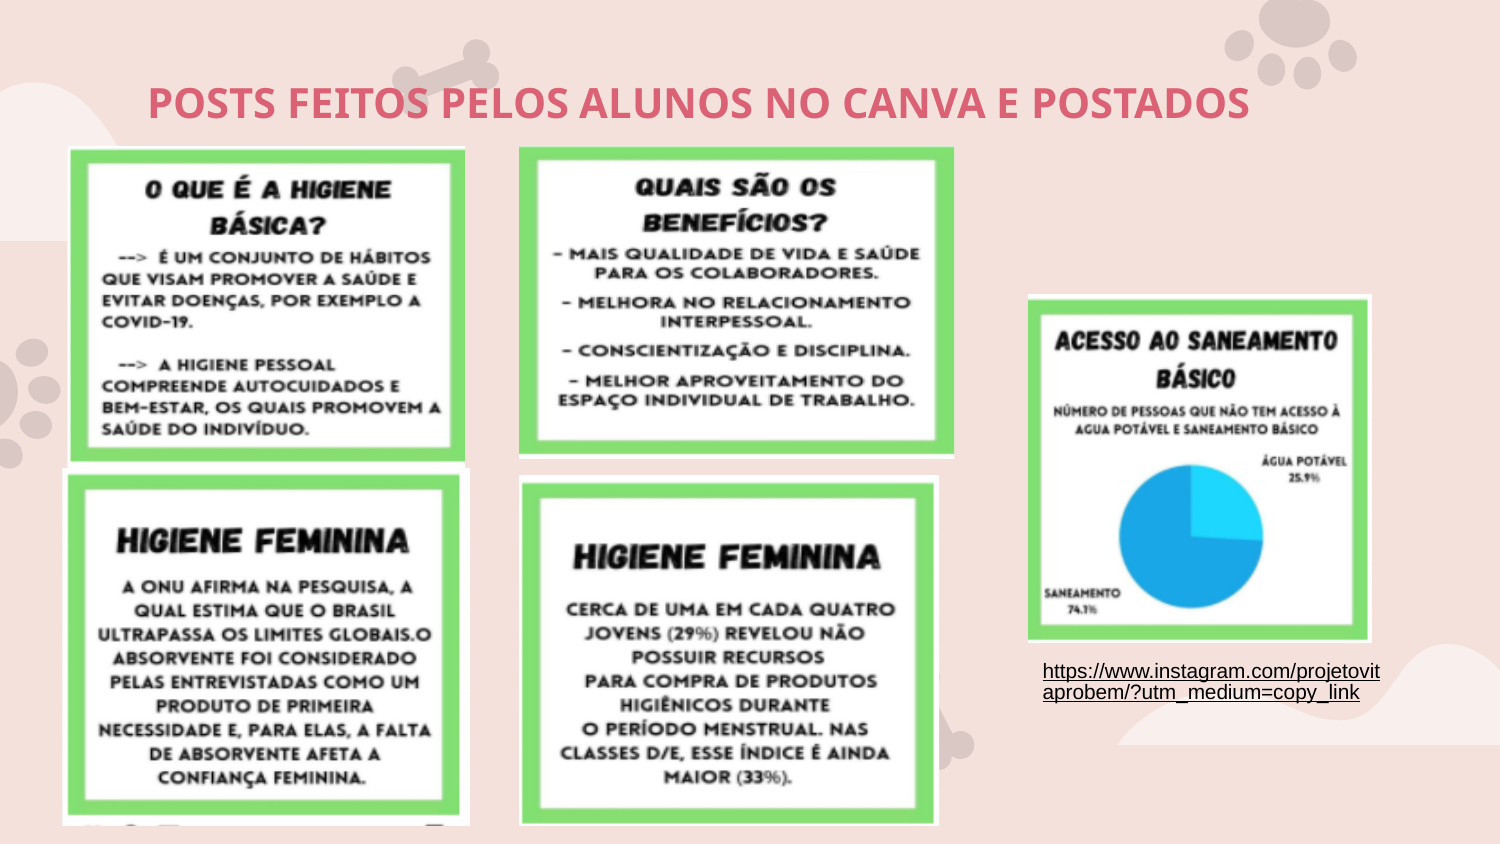

# POSTS FEITOS PELOS ALUNOS NO CANVA E POSTADOS
https://www.instagram.com/projetovitaprobem/?utm_medium=copy_link